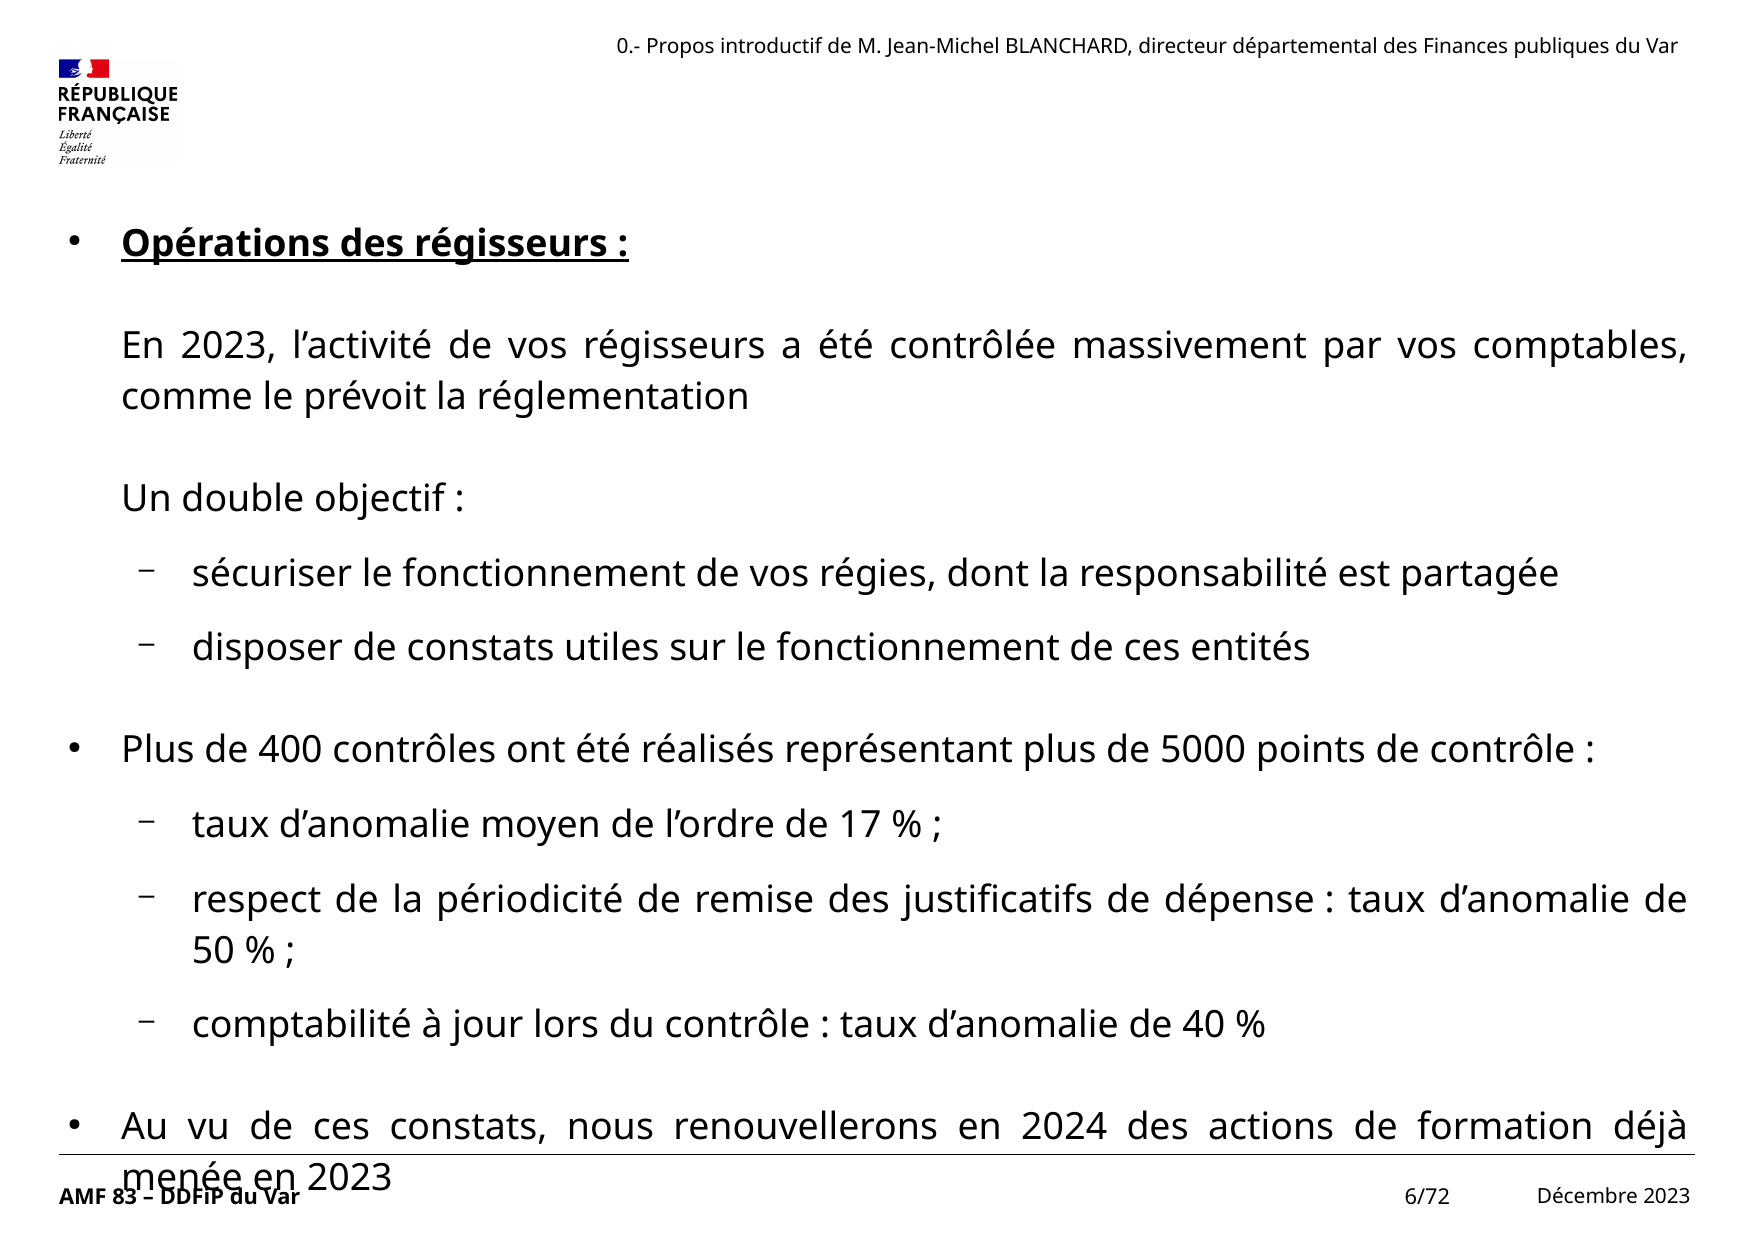

0.- Propos introductif de M. Jean-Michel BLANCHARD, directeur départemental des Finances publiques du Var
# Opérations des régisseurs :
En 2023, l’activité de vos régisseurs a été contrôlée massivement par vos comptables, comme le prévoit la réglementation
Un double objectif :
sécuriser le fonctionnement de vos régies, dont la responsabilité est partagée
disposer de constats utiles sur le fonctionnement de ces entités
Plus de 400 contrôles ont été réalisés représentant plus de 5000 points de contrôle :
taux d’anomalie moyen de l’ordre de 17 % ;
respect de la périodicité de remise des justificatifs de dépense : taux d’anomalie de 50 % ;
comptabilité à jour lors du contrôle : taux d’anomalie de 40 %
Au vu de ces constats, nous renouvellerons en 2024 des actions de formation déjà menée en 2023